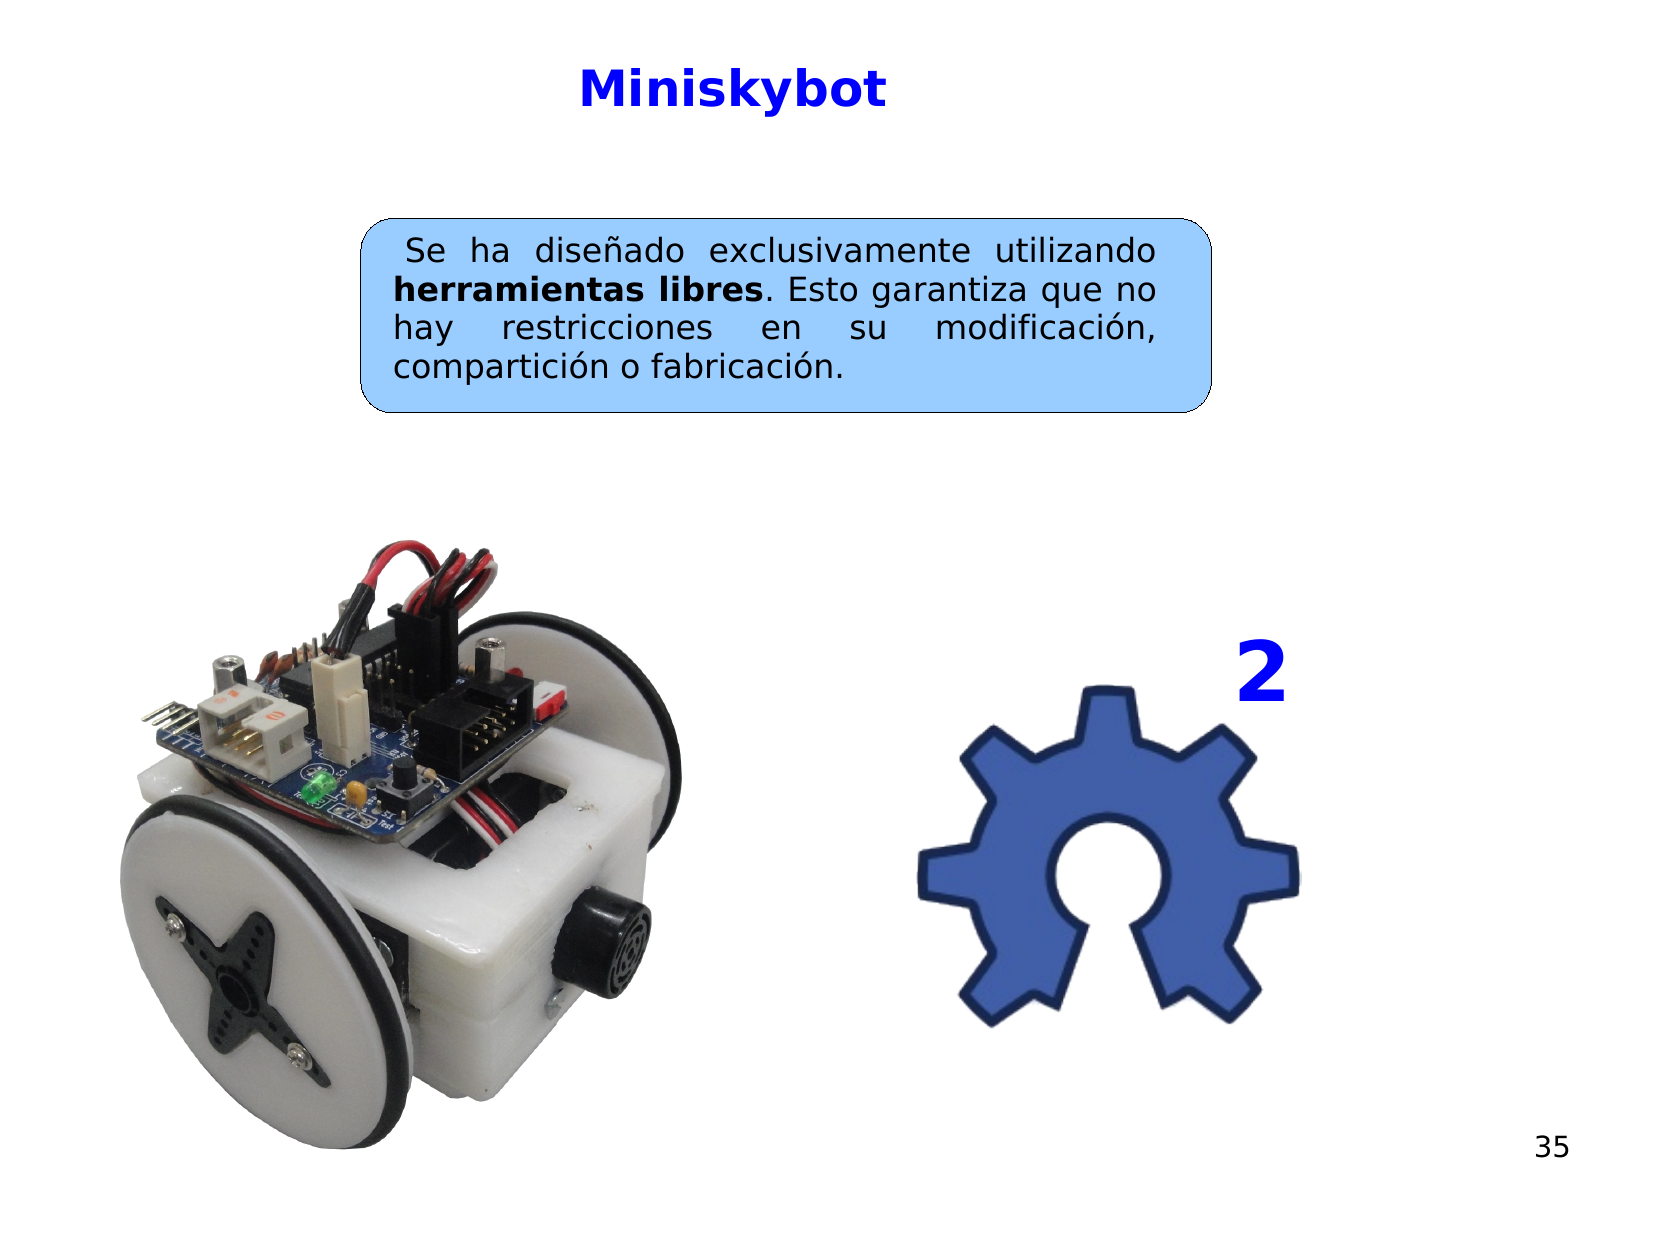

Miniskybot
Se ha diseñado exclusivamente utilizando herramientas libres. Esto garantiza que no hay restricciones en su modificación, compartición o fabricación.
2
35